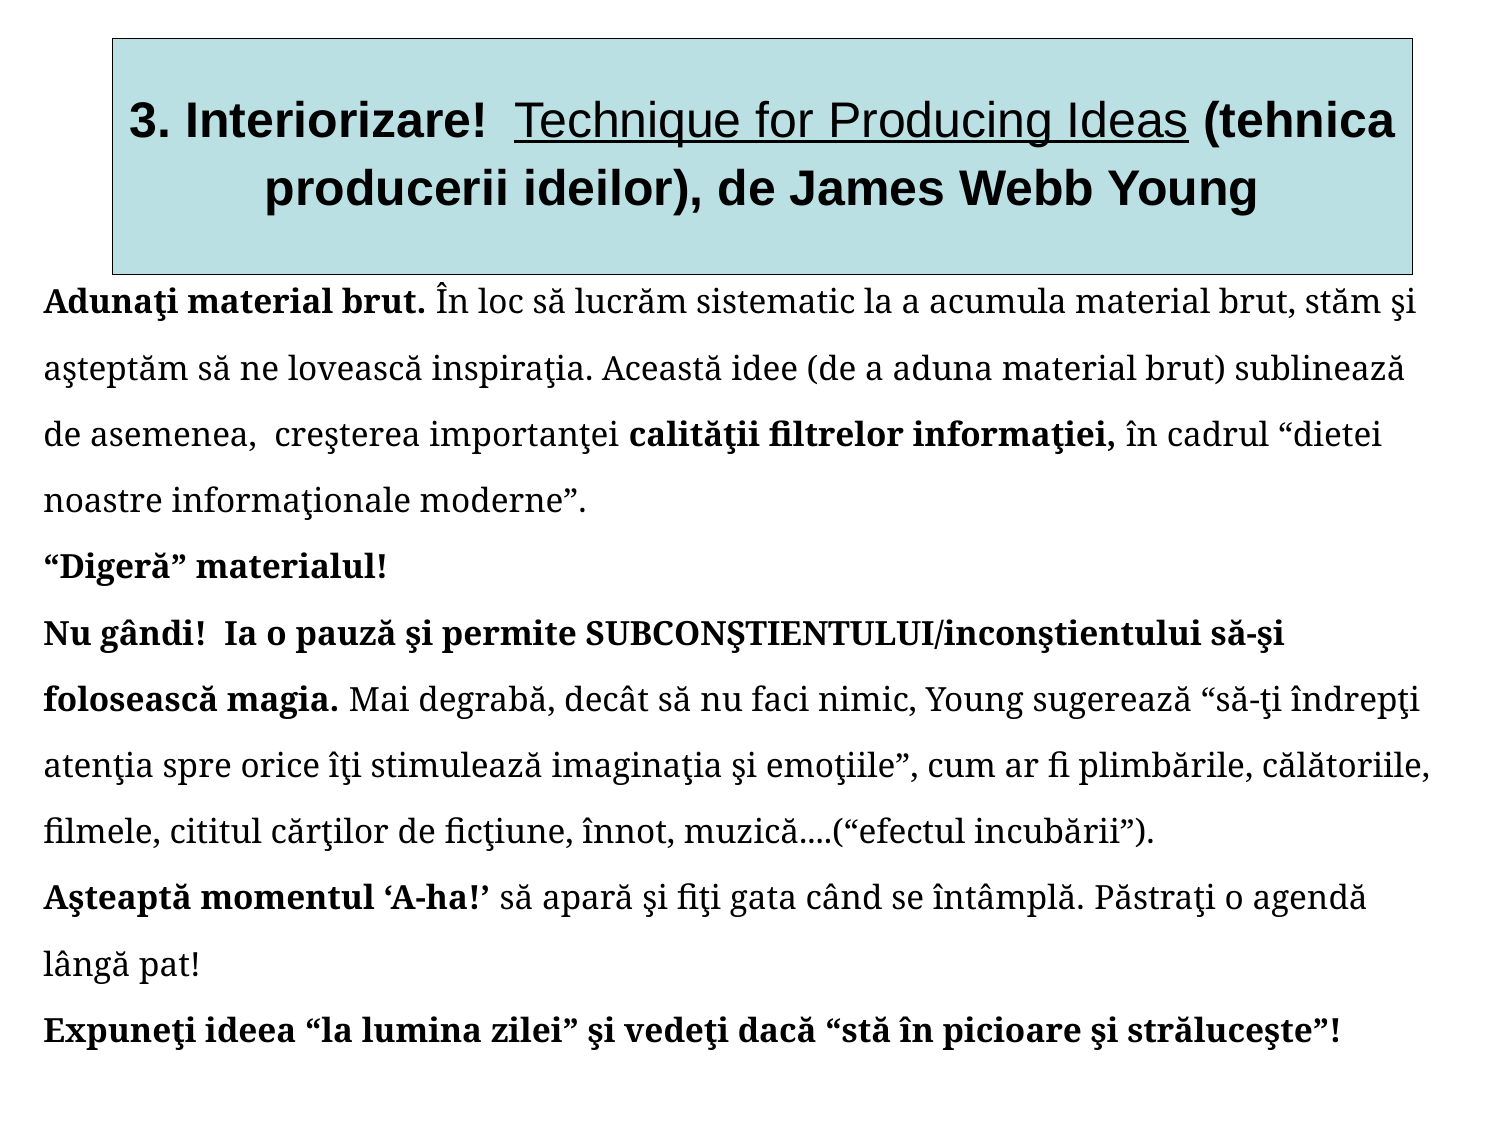

# 3. Interiorizare! Technique for Producing Ideas (tehnica producerii ideilor), de James Webb Young
Adunaţi material brut. În loc să lucrăm sistematic la a acumula material brut, stăm şi aşteptăm să ne lovească inspiraţia. Această idee (de a aduna material brut) sublinează de asemenea, creşterea importanţei calităţii filtrelor informaţiei, în cadrul “dietei noastre informaţionale moderne”.
“Digeră” materialul!
Nu gândi! Ia o pauză şi permite SUBCONŞTIENTULUI/inconştientului să-şi folosească magia. Mai degrabă, decât să nu faci nimic, Young sugerează “să-ţi îndrepţi atenţia spre orice îţi stimulează imaginaţia şi emoţiile”, cum ar fi plimbările, călătoriile, filmele, cititul cărţilor de ficţiune, înnot, muzică....(“efectul incubării”).
Aşteaptă momentul ‘A-ha!’ să apară şi fiţi gata când se întâmplă. Păstraţi o agendă lângă pat!
Expuneţi ideea “la lumina zilei” şi vedeţi dacă “stă în picioare şi străluceşte”!